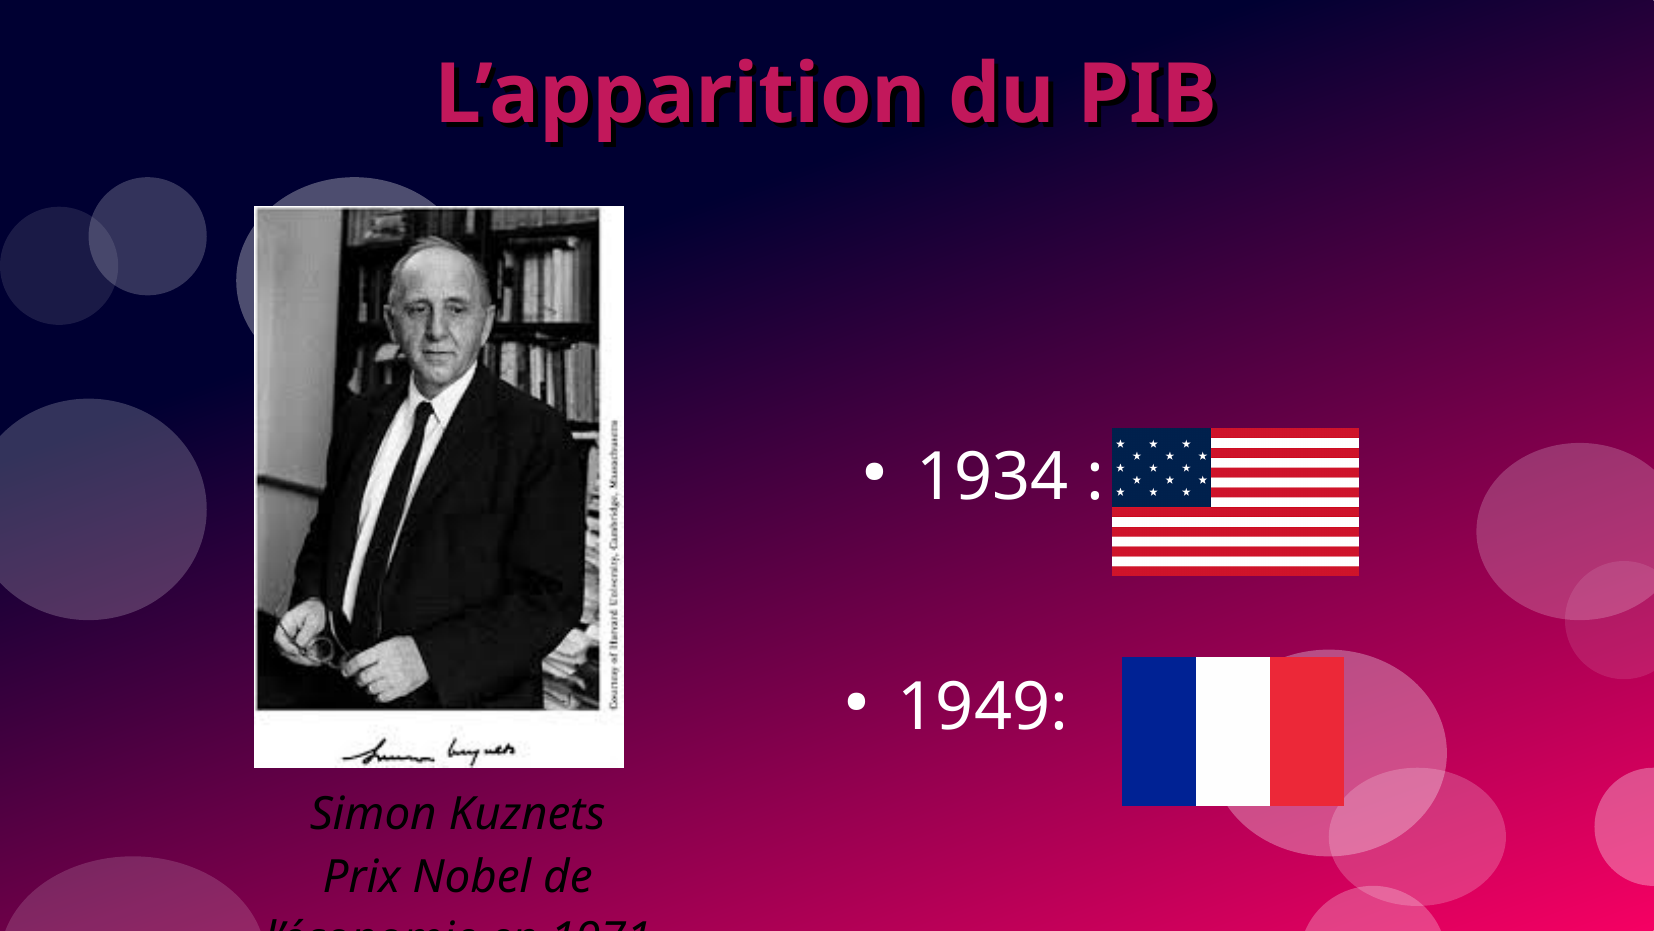

# L’apparition du PIB
1934 :
1949:
Simon Kuznets
Prix Nobel de l’économie en 1971